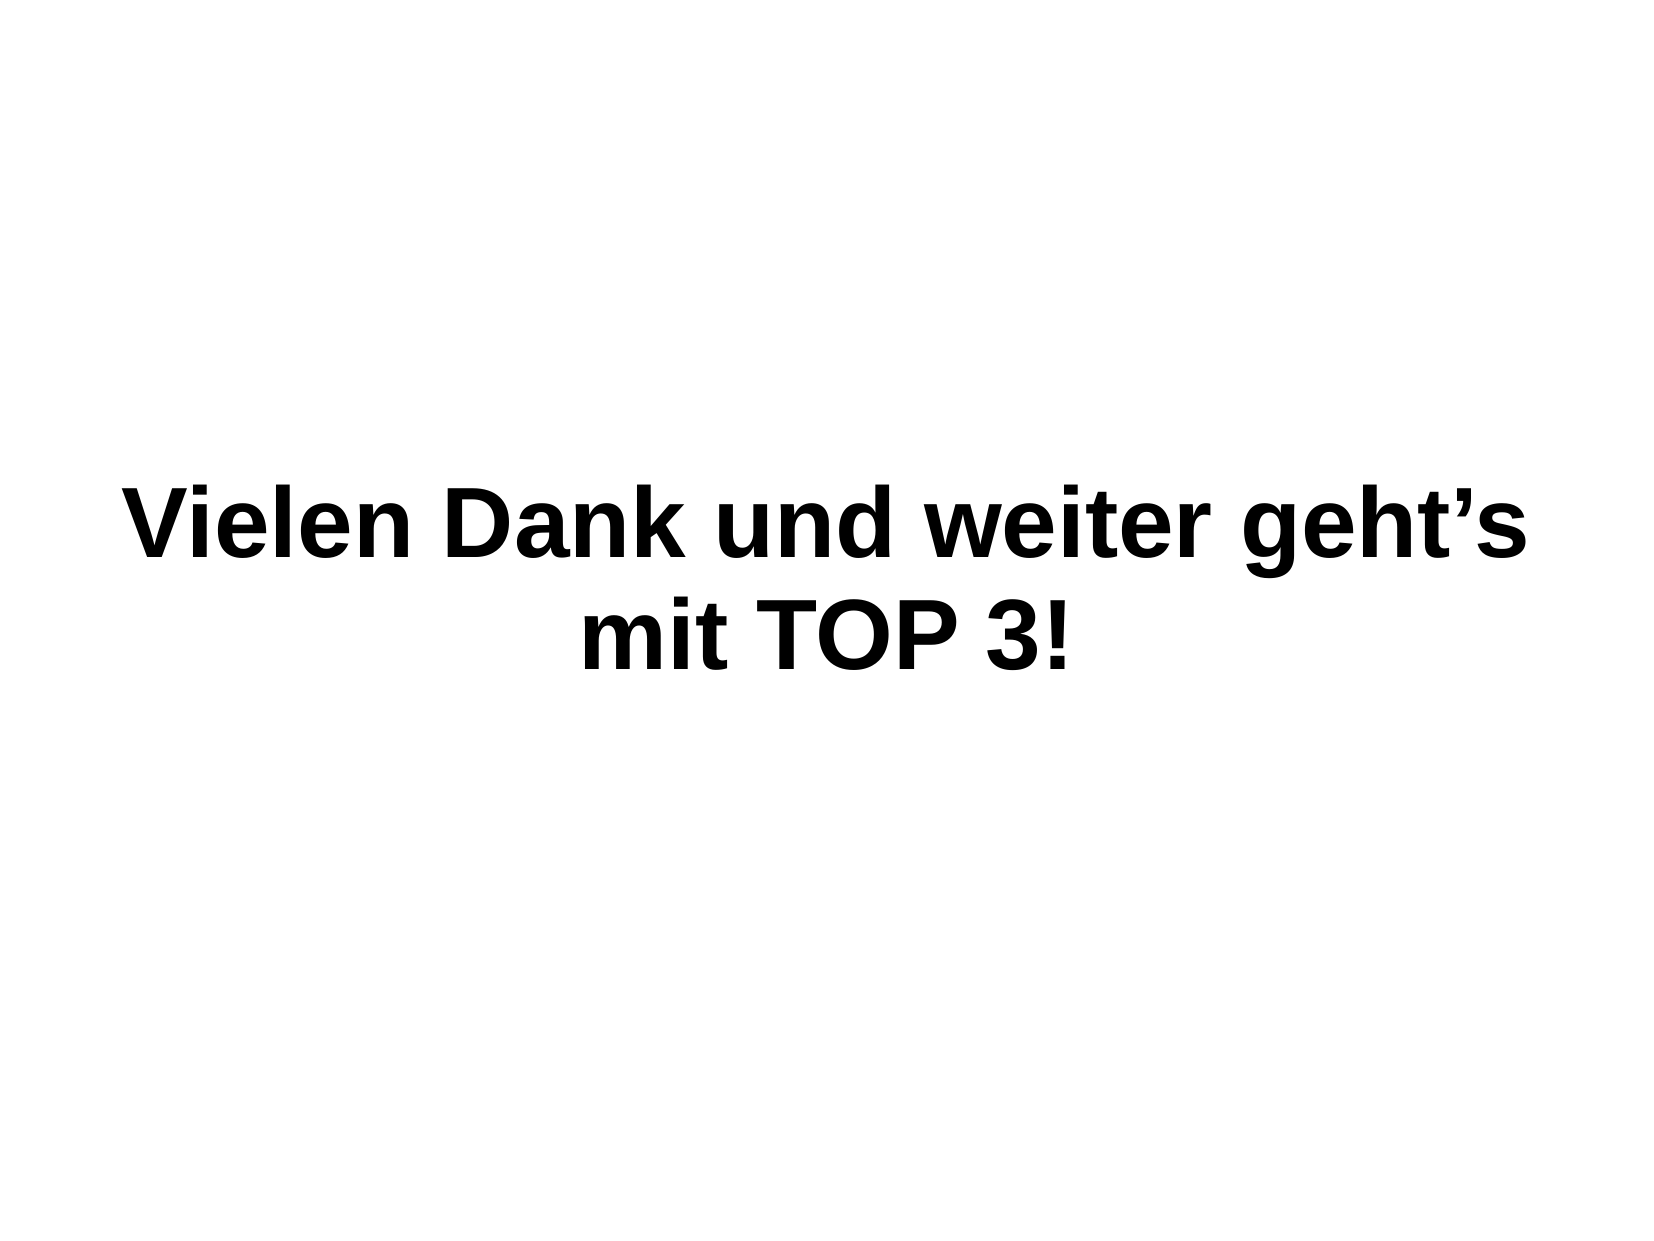

# Vielen Dank und weiter geht’s mit TOP 3!